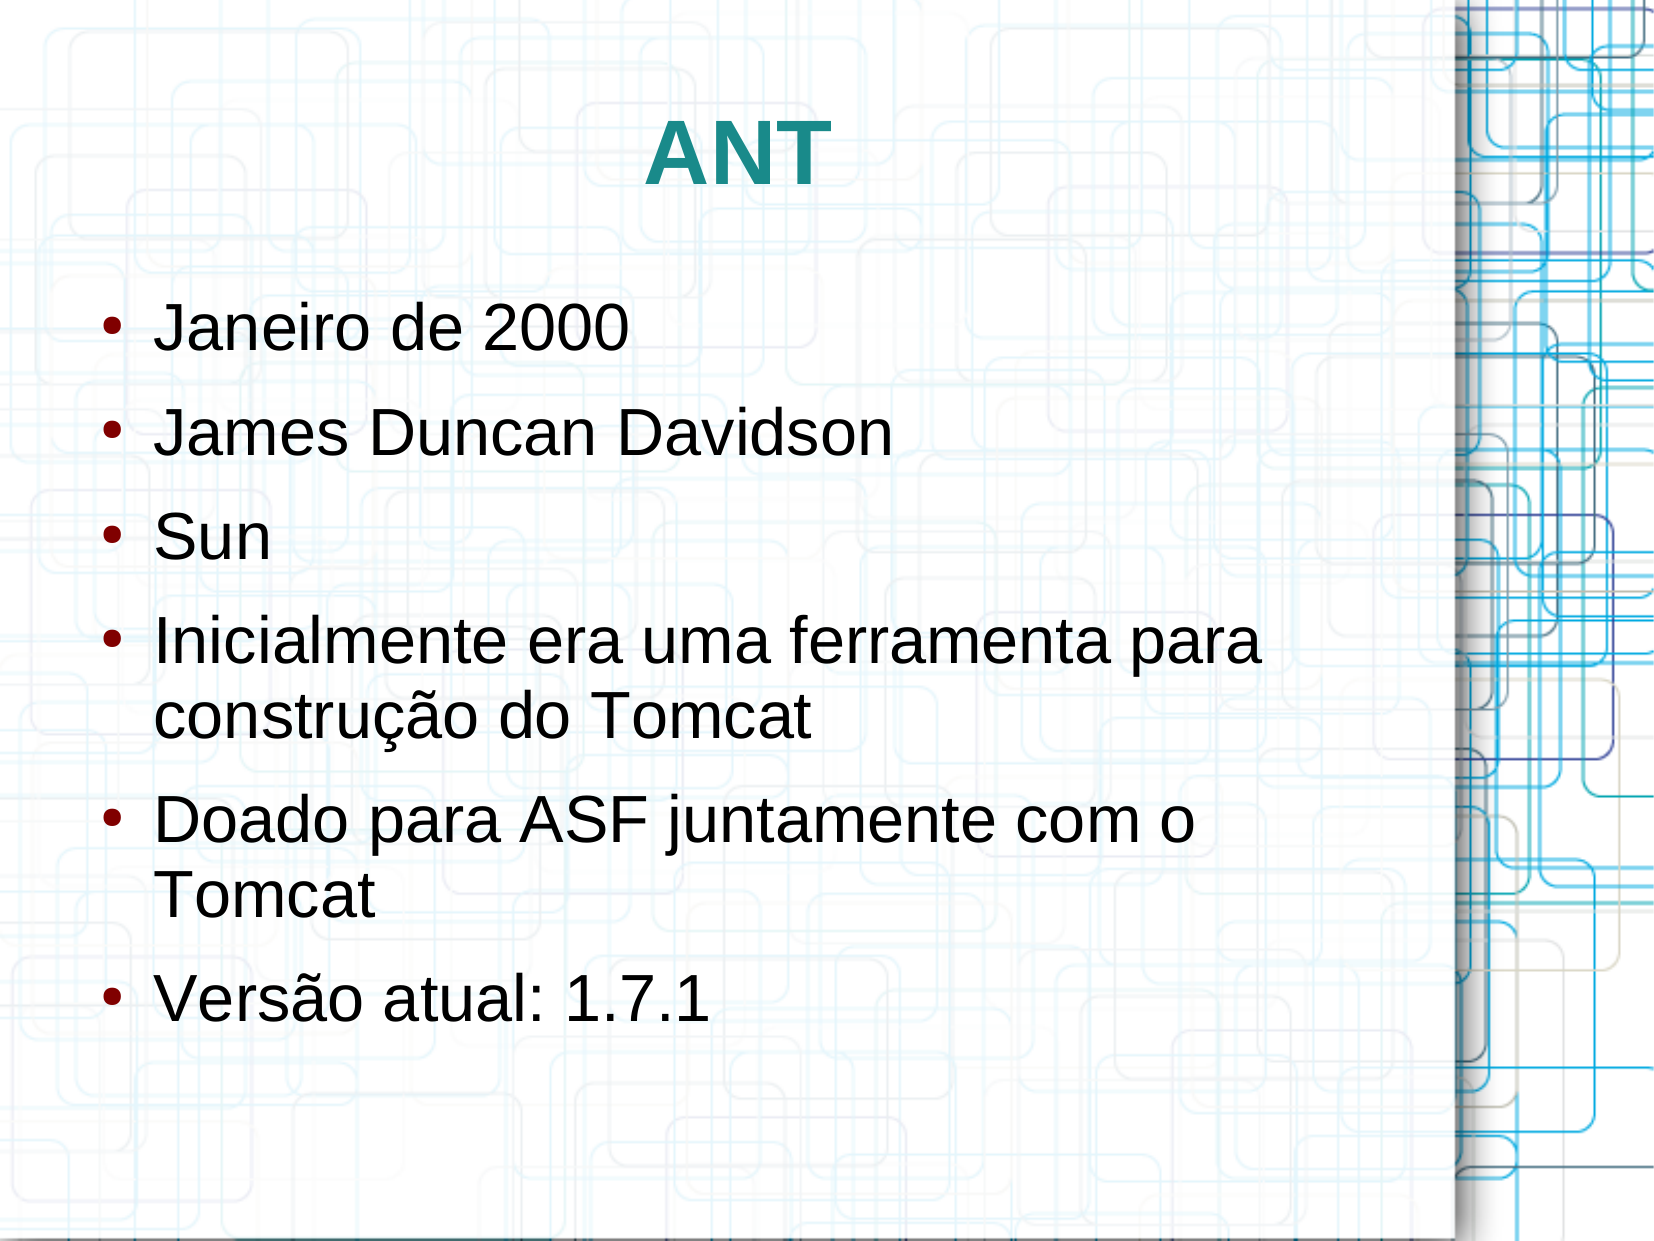

# ANT
Janeiro de 2000
James Duncan Davidson
Sun
Inicialmente era uma ferramenta para construção do Tomcat
Doado para ASF juntamente com o Tomcat
Versão atual: 1.7.1